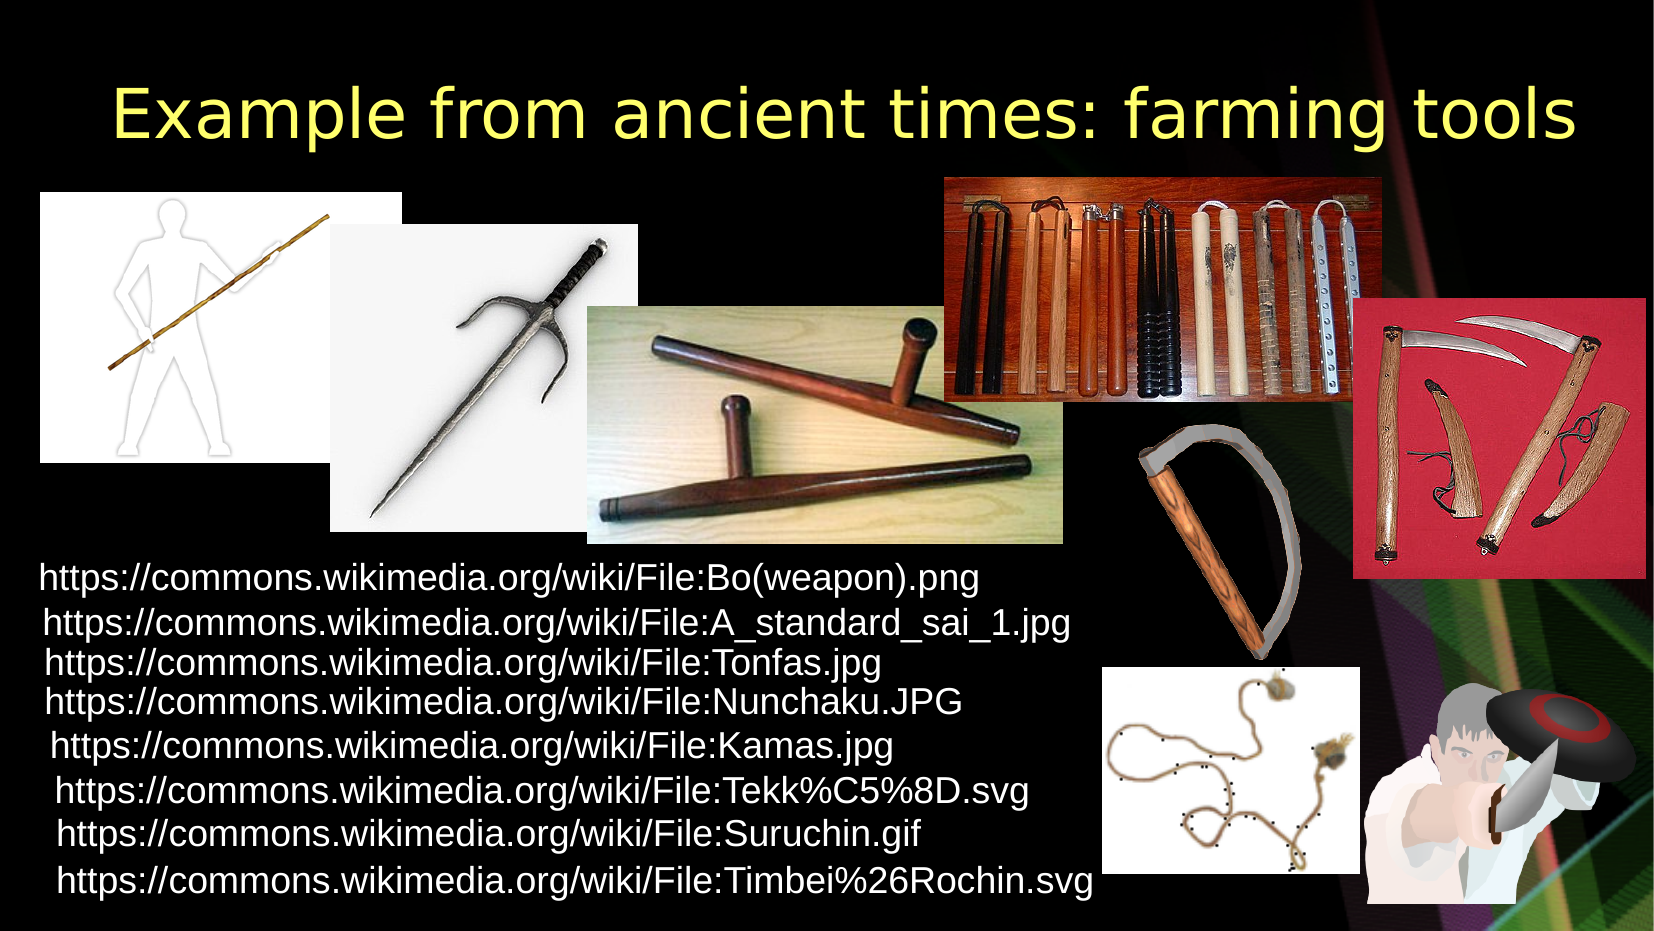

# Example from ancient times: farming tools
https://commons.wikimedia.org/wiki/File:Bo(weapon).png
https://commons.wikimedia.org/wiki/File:A_standard_sai_1.jpg
https://commons.wikimedia.org/wiki/File:Tonfas.jpg
https://commons.wikimedia.org/wiki/File:Nunchaku.JPG
https://commons.wikimedia.org/wiki/File:Kamas.jpg
https://commons.wikimedia.org/wiki/File:Tekk%C5%8D.svg
https://commons.wikimedia.org/wiki/File:Suruchin.gif
https://commons.wikimedia.org/wiki/File:Timbei%26Rochin.svg